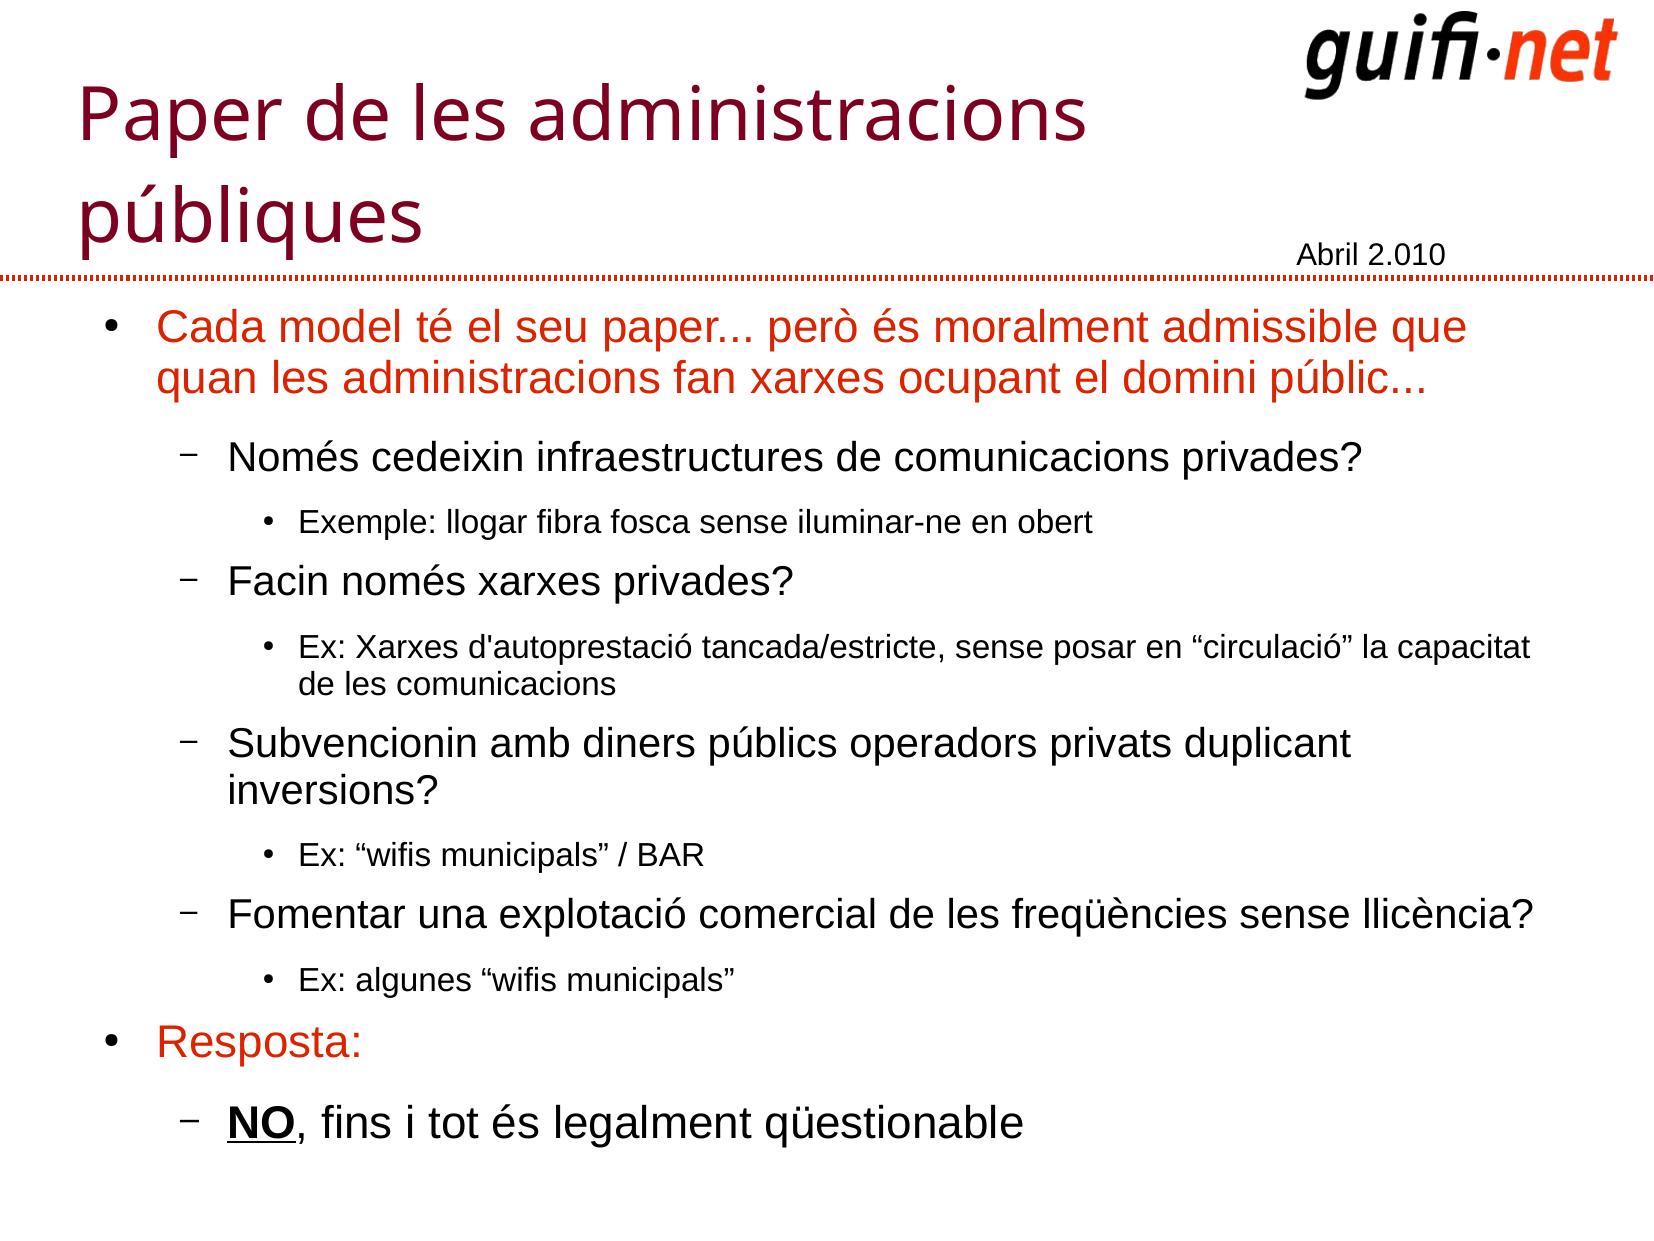

# Paper de les administracions públiques
Cada model té el seu paper... però és moralment admissible que quan les administracions fan xarxes ocupant el domini públic...
Només cedeixin infraestructures de comunicacions privades?
Exemple: llogar fibra fosca sense iluminar-ne en obert
Facin només xarxes privades?
Ex: Xarxes d'autoprestació tancada/estricte, sense posar en “circulació” la capacitat de les comunicacions
Subvencionin amb diners públics operadors privats duplicant inversions?
Ex: “wifis municipals” / BAR
Fomentar una explotació comercial de les freqüències sense llicència?
Ex: algunes “wifis municipals”
Resposta:
NO, fins i tot és legalment qüestionable